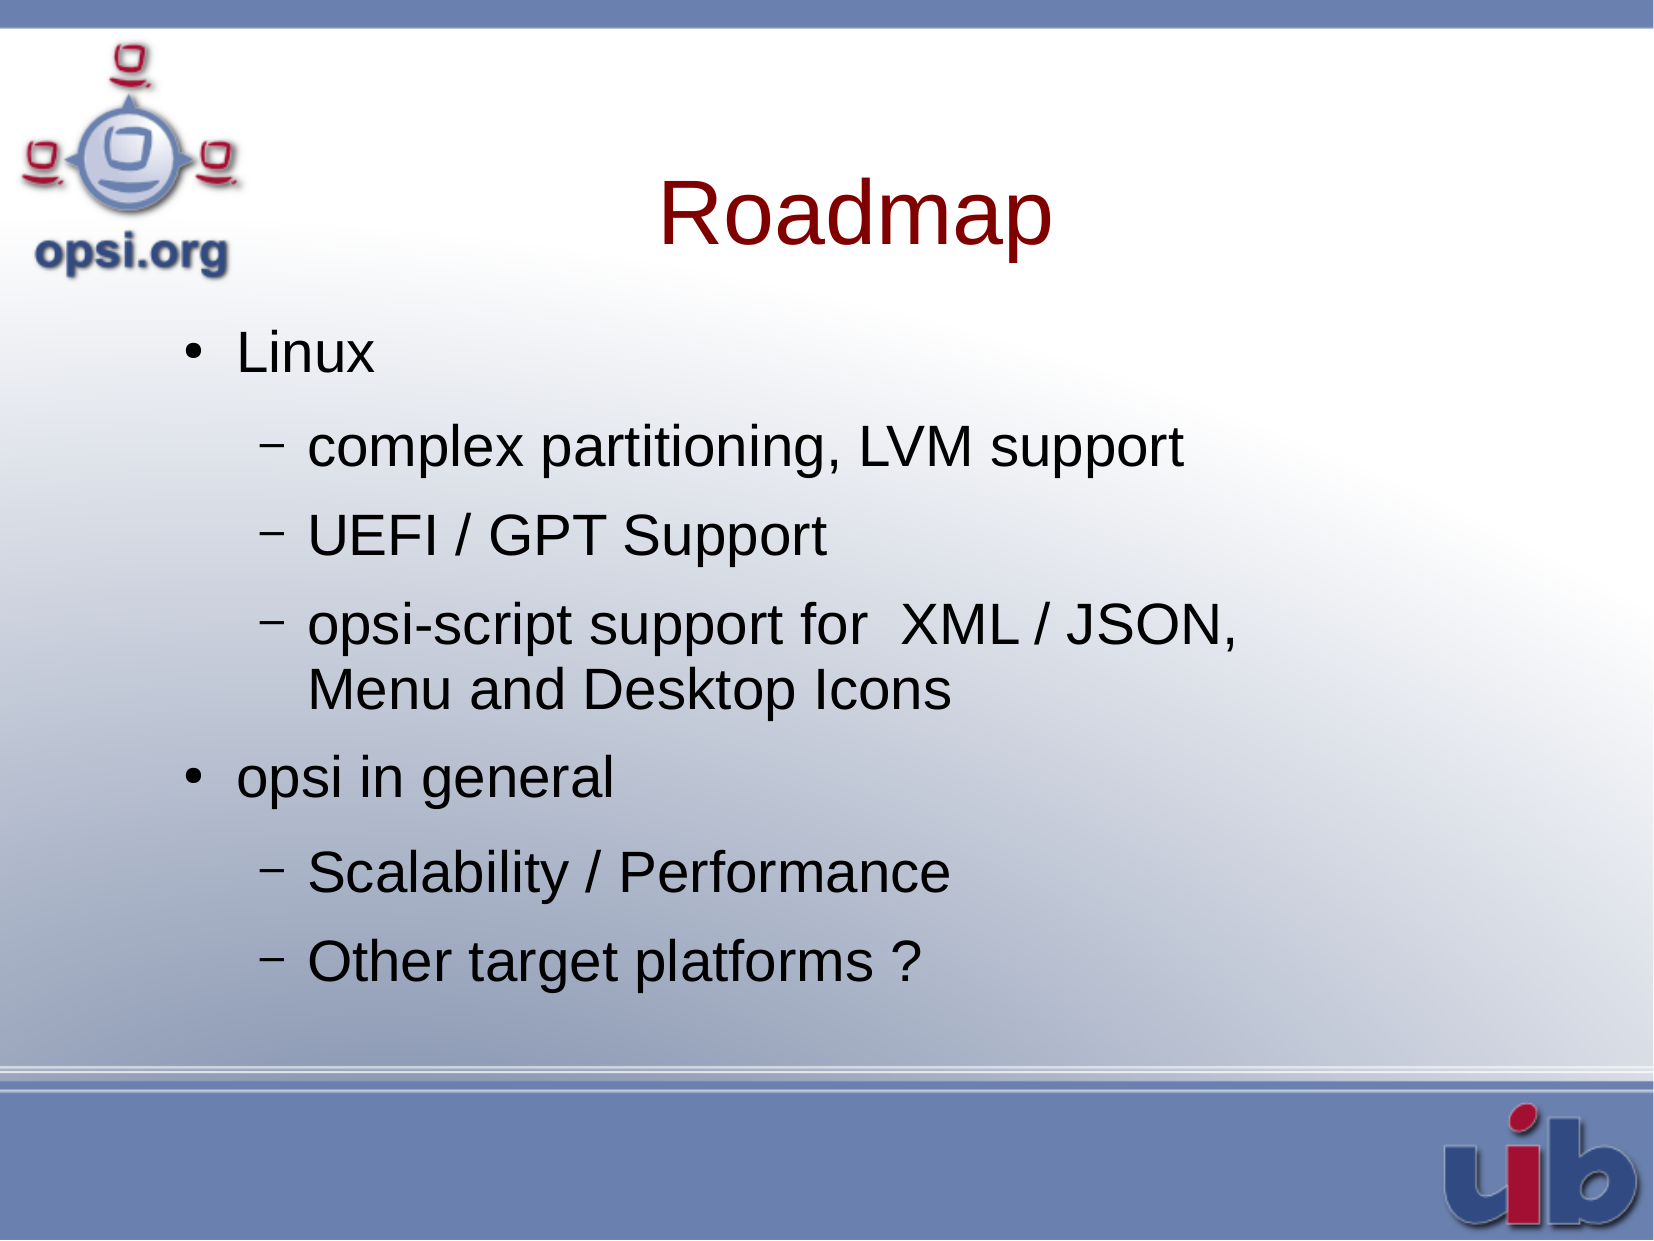

# Roadmap
Linux
complex partitioning, LVM support
UEFI / GPT Support
opsi-script support for XML / JSON,
Menu and Desktop Icons
opsi in general
Scalability / Performance
Other target platforms ?